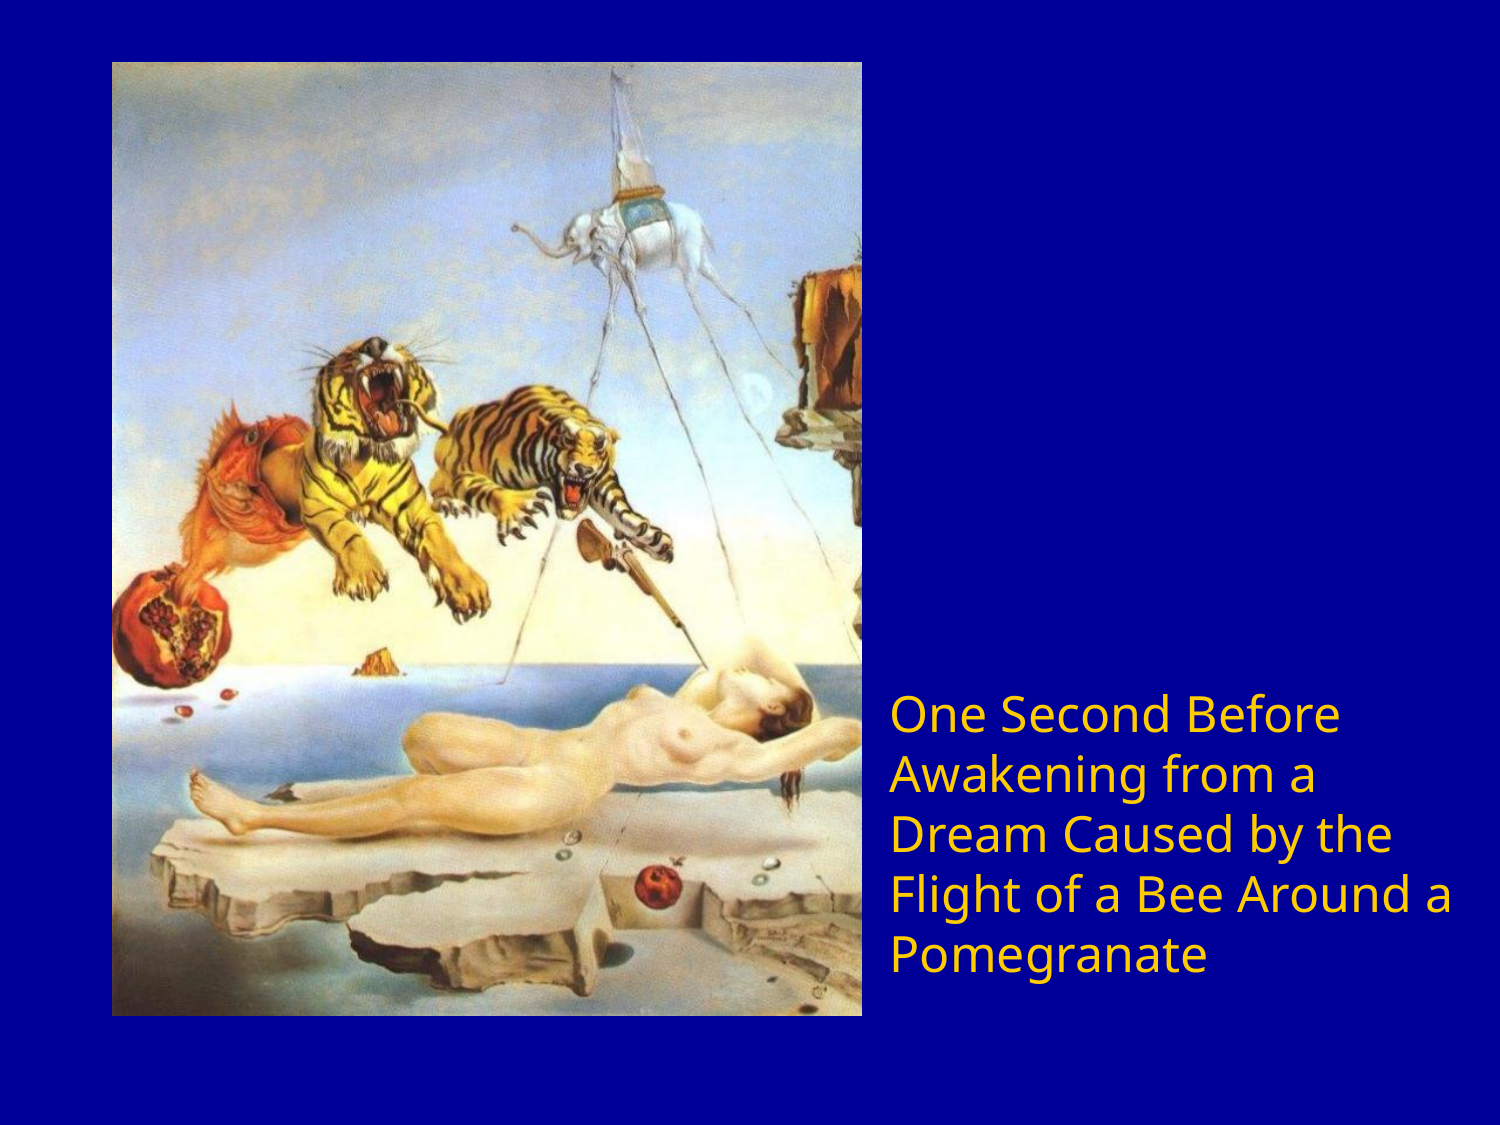

One Second Before Awakening from a Dream Caused by the Flight of a Bee Around a Pomegranate